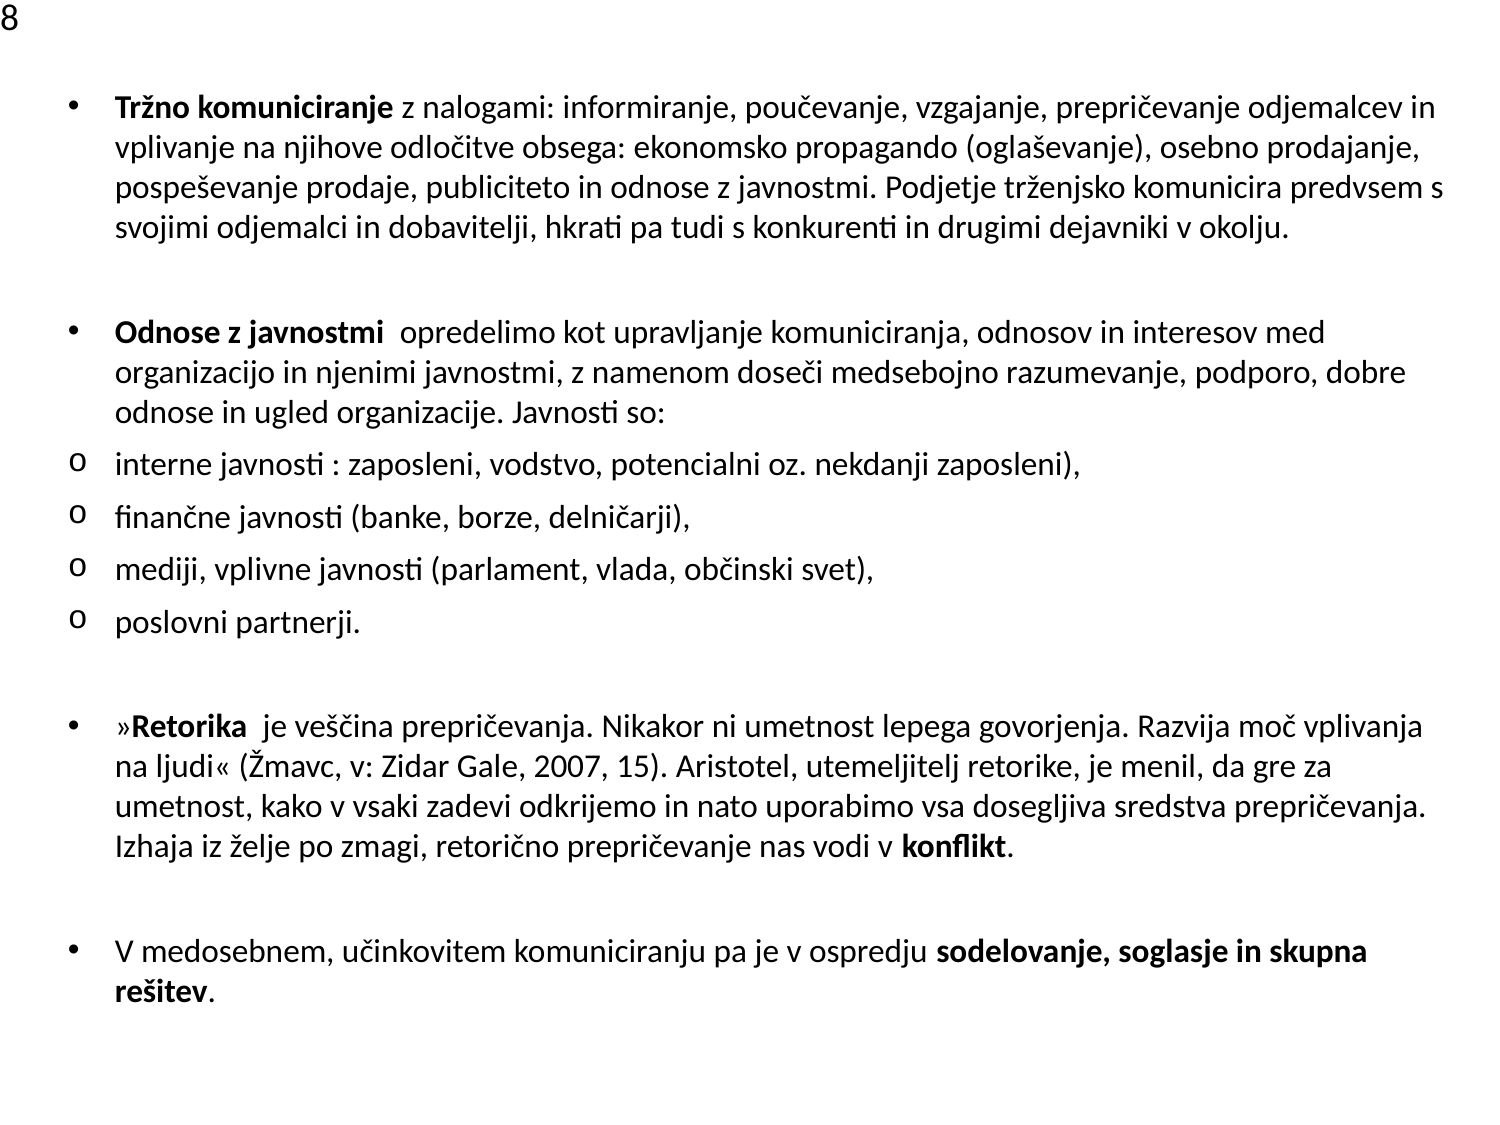

Tržno komuniciranje z nalogami: informiranje, poučevanje, vzgajanje, prepričevanje odjemalcev in vplivanje na njihove odločitve obsega: ekonomsko propagando (oglaševanje), osebno prodajanje, pospeševanje prodaje, publiciteto in odnose z javnostmi. Podjetje trženjsko komunicira predvsem s svojimi odjemalci in dobavitelji, hkrati pa tudi s konkurenti in drugimi dejavniki v okolju.
Odnose z javnostmi opredelimo kot upravljanje komuniciranja, odnosov in interesov med organizacijo in njenimi javnostmi, z namenom doseči medsebojno razumevanje, podporo, dobre odnose in ugled organizacije. Javnosti so:
interne javnosti : zaposleni, vodstvo, potencialni oz. nekdanji zaposleni),
finančne javnosti (banke, borze, delničarji),
mediji, vplivne javnosti (parlament, vlada, občinski svet),
poslovni partnerji.
»Retorika je veščina prepričevanja. Nikakor ni umetnost lepega govorjenja. Razvija moč vplivanja na ljudi« (Žmavc, v: Zidar Gale, 2007, 15). Aristotel, utemeljitelj retorike, je menil, da gre za umetnost, kako v vsaki zadevi odkrijemo in nato uporabimo vsa dosegljiva sredstva prepričevanja. Izhaja iz želje po zmagi, retorično prepričevanje nas vodi v konflikt.
V medosebnem, učinkovitem komuniciranju pa je v ospredju sodelovanje, soglasje in skupna rešitev.